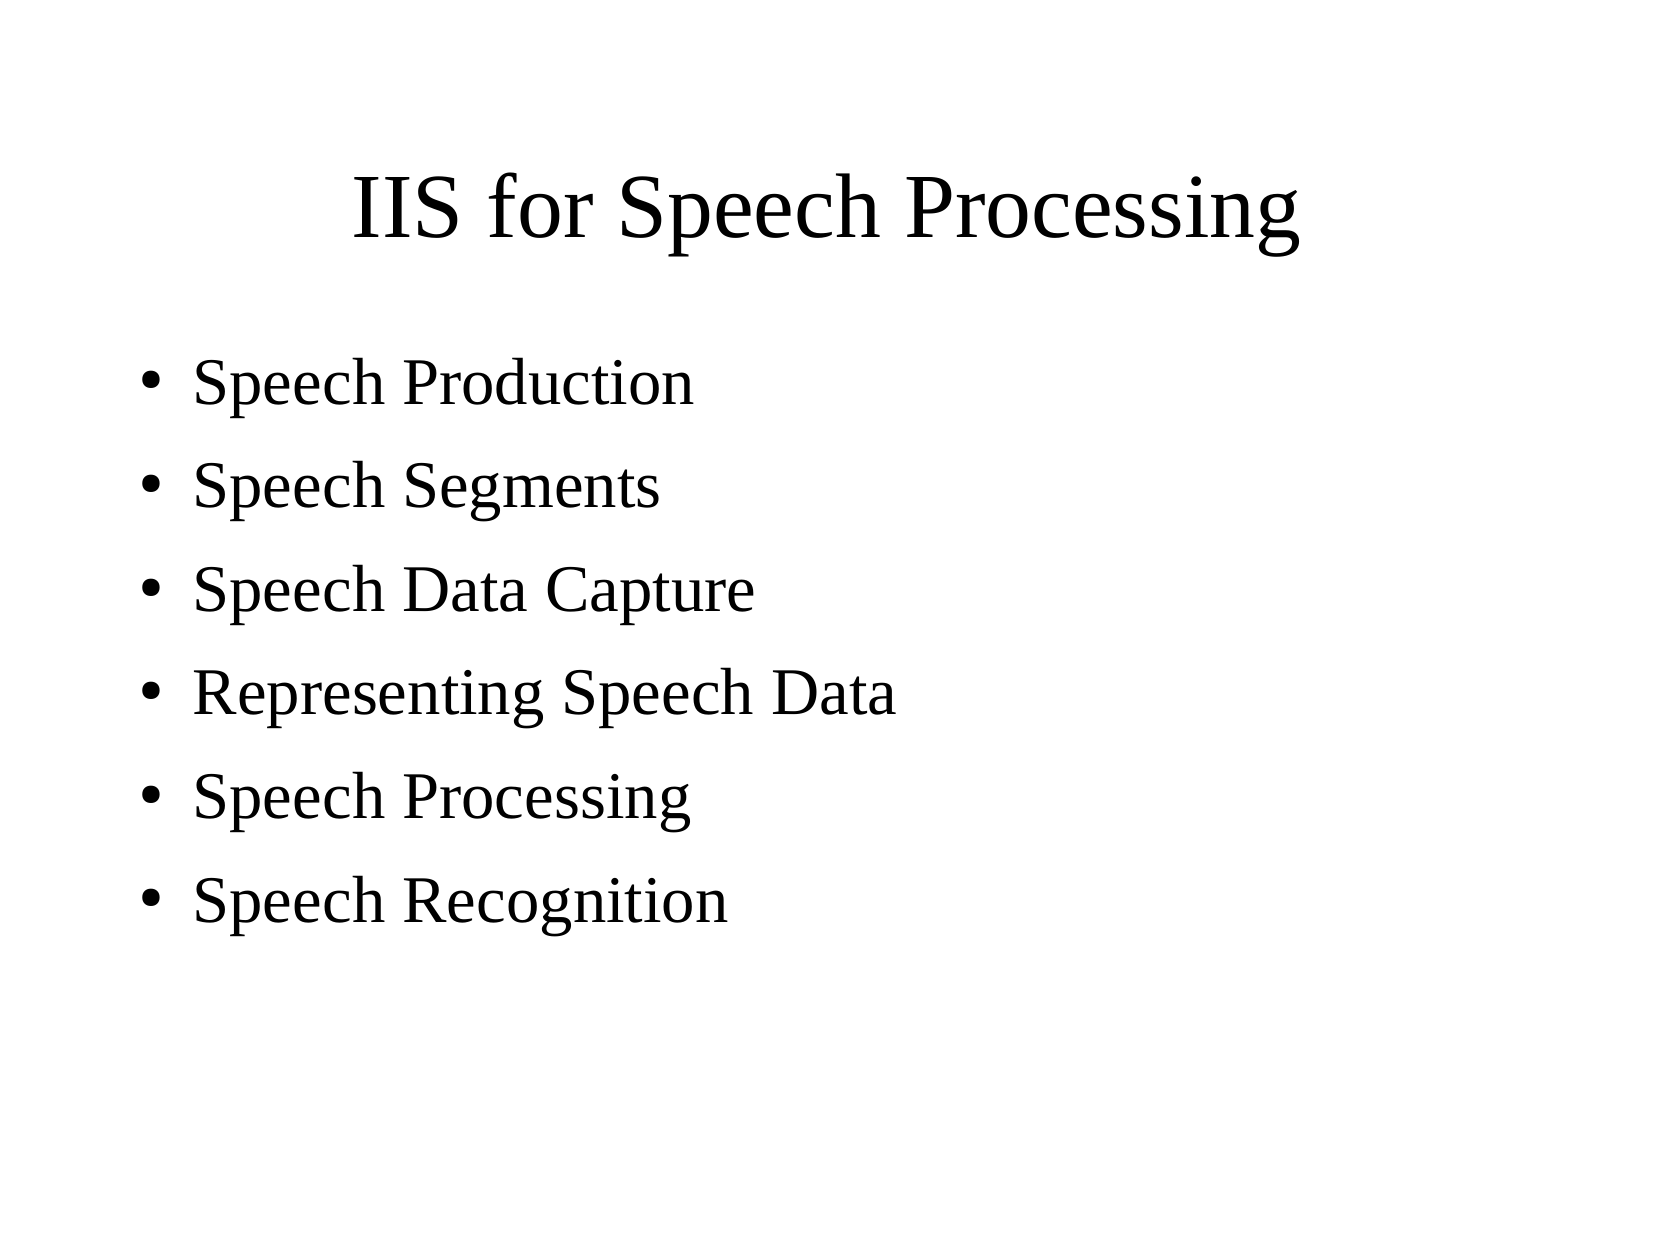

# IIS for Speech Processing
Speech Production
Speech Segments
Speech Data Capture
Representing Speech Data
Speech Processing
Speech Recognition